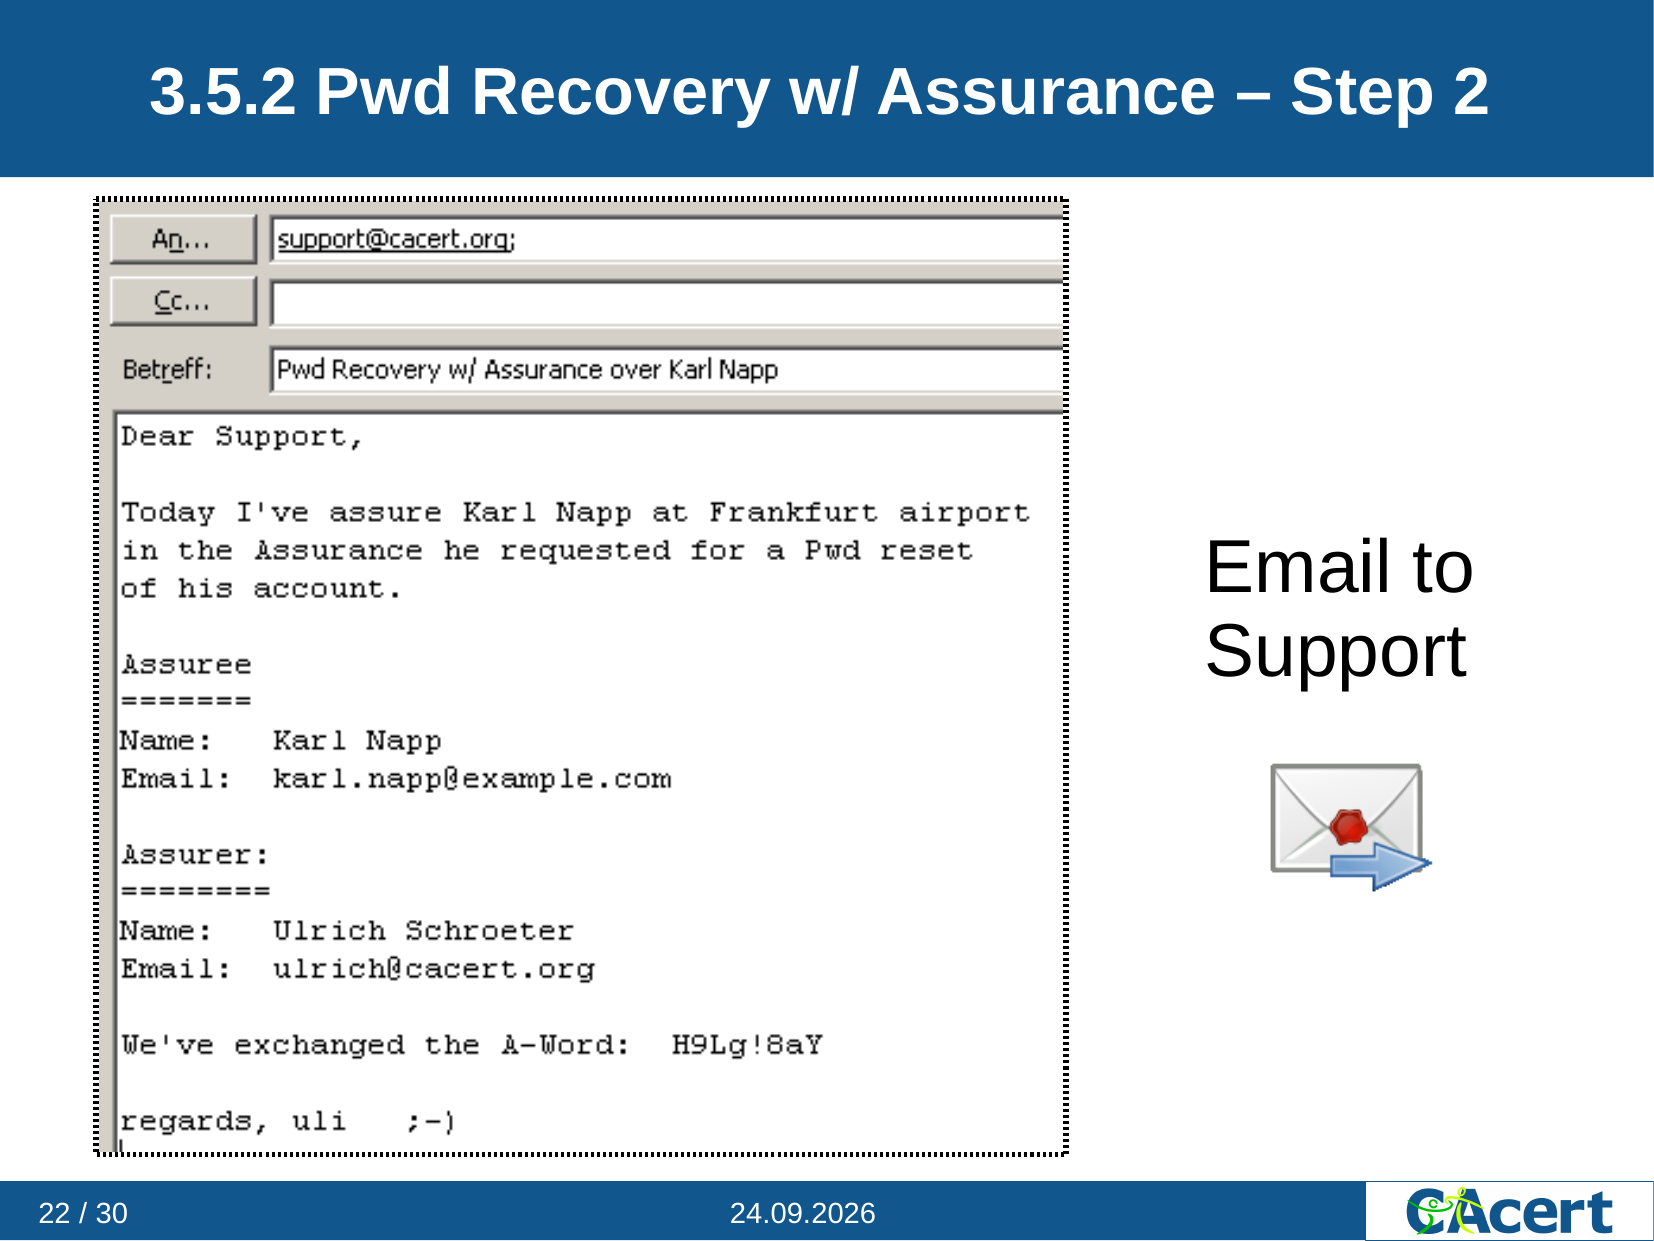

# 3.5.2 Pwd Recovery w/ Assurance – Step 2
Email to
Support